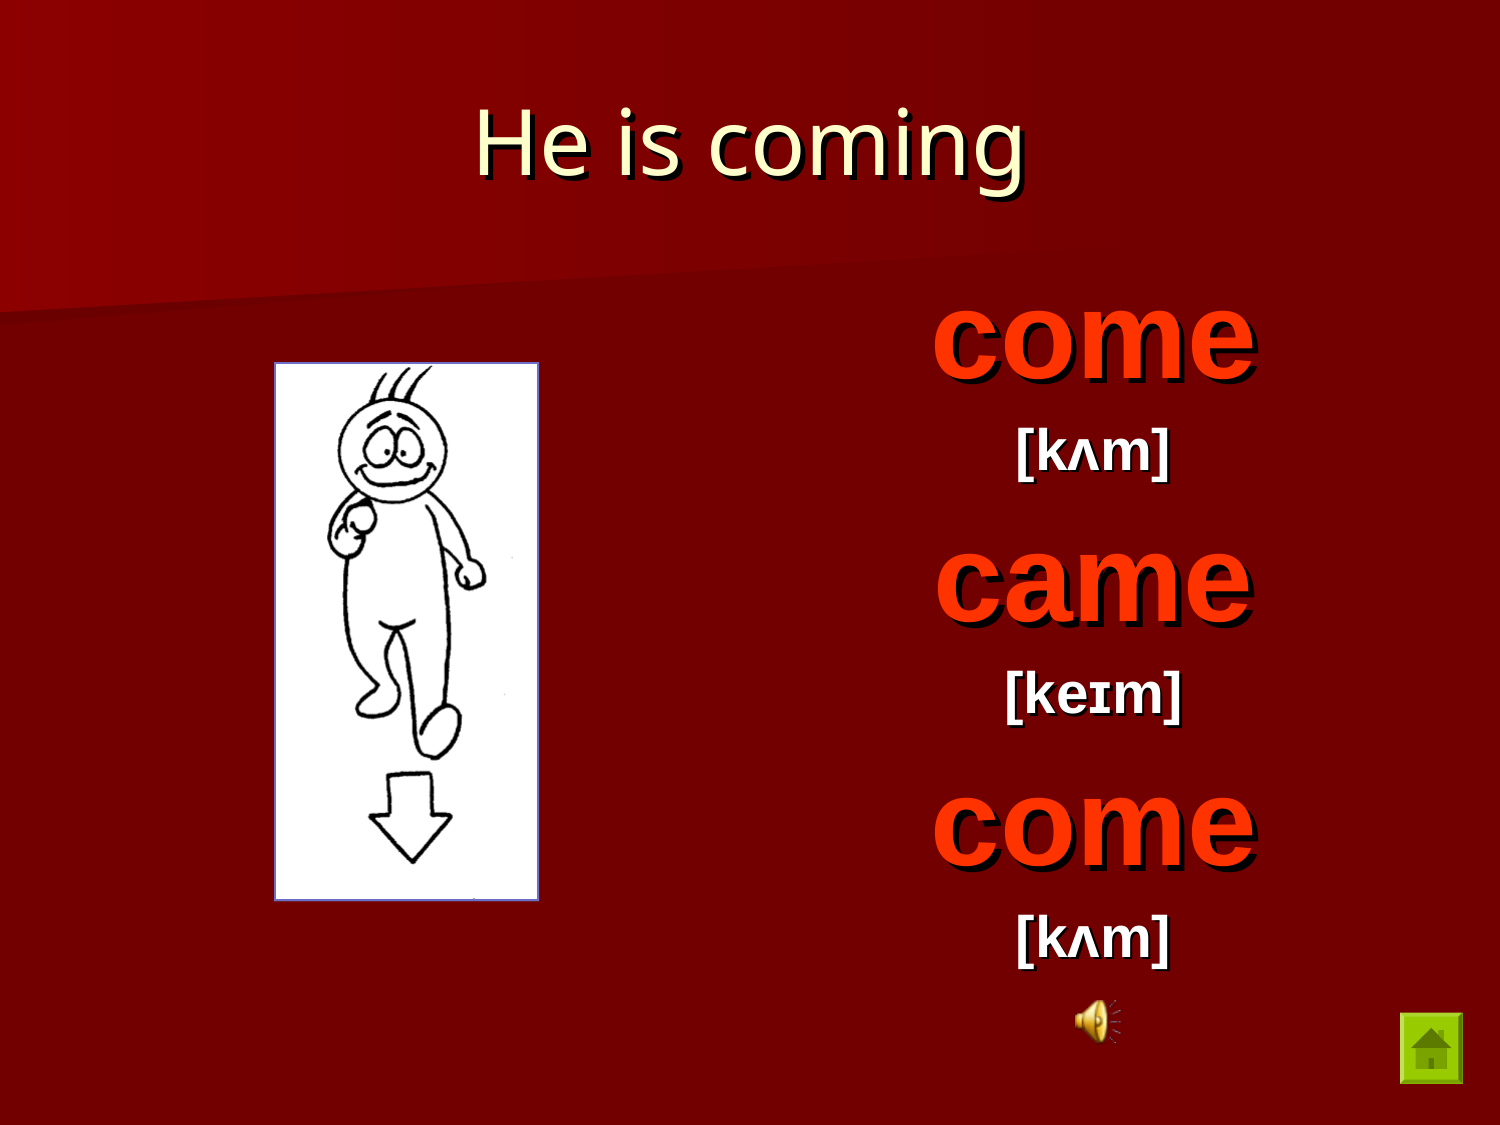

# He is coming
come
[kʌm]
came
[keɪm]
come
[kʌm]